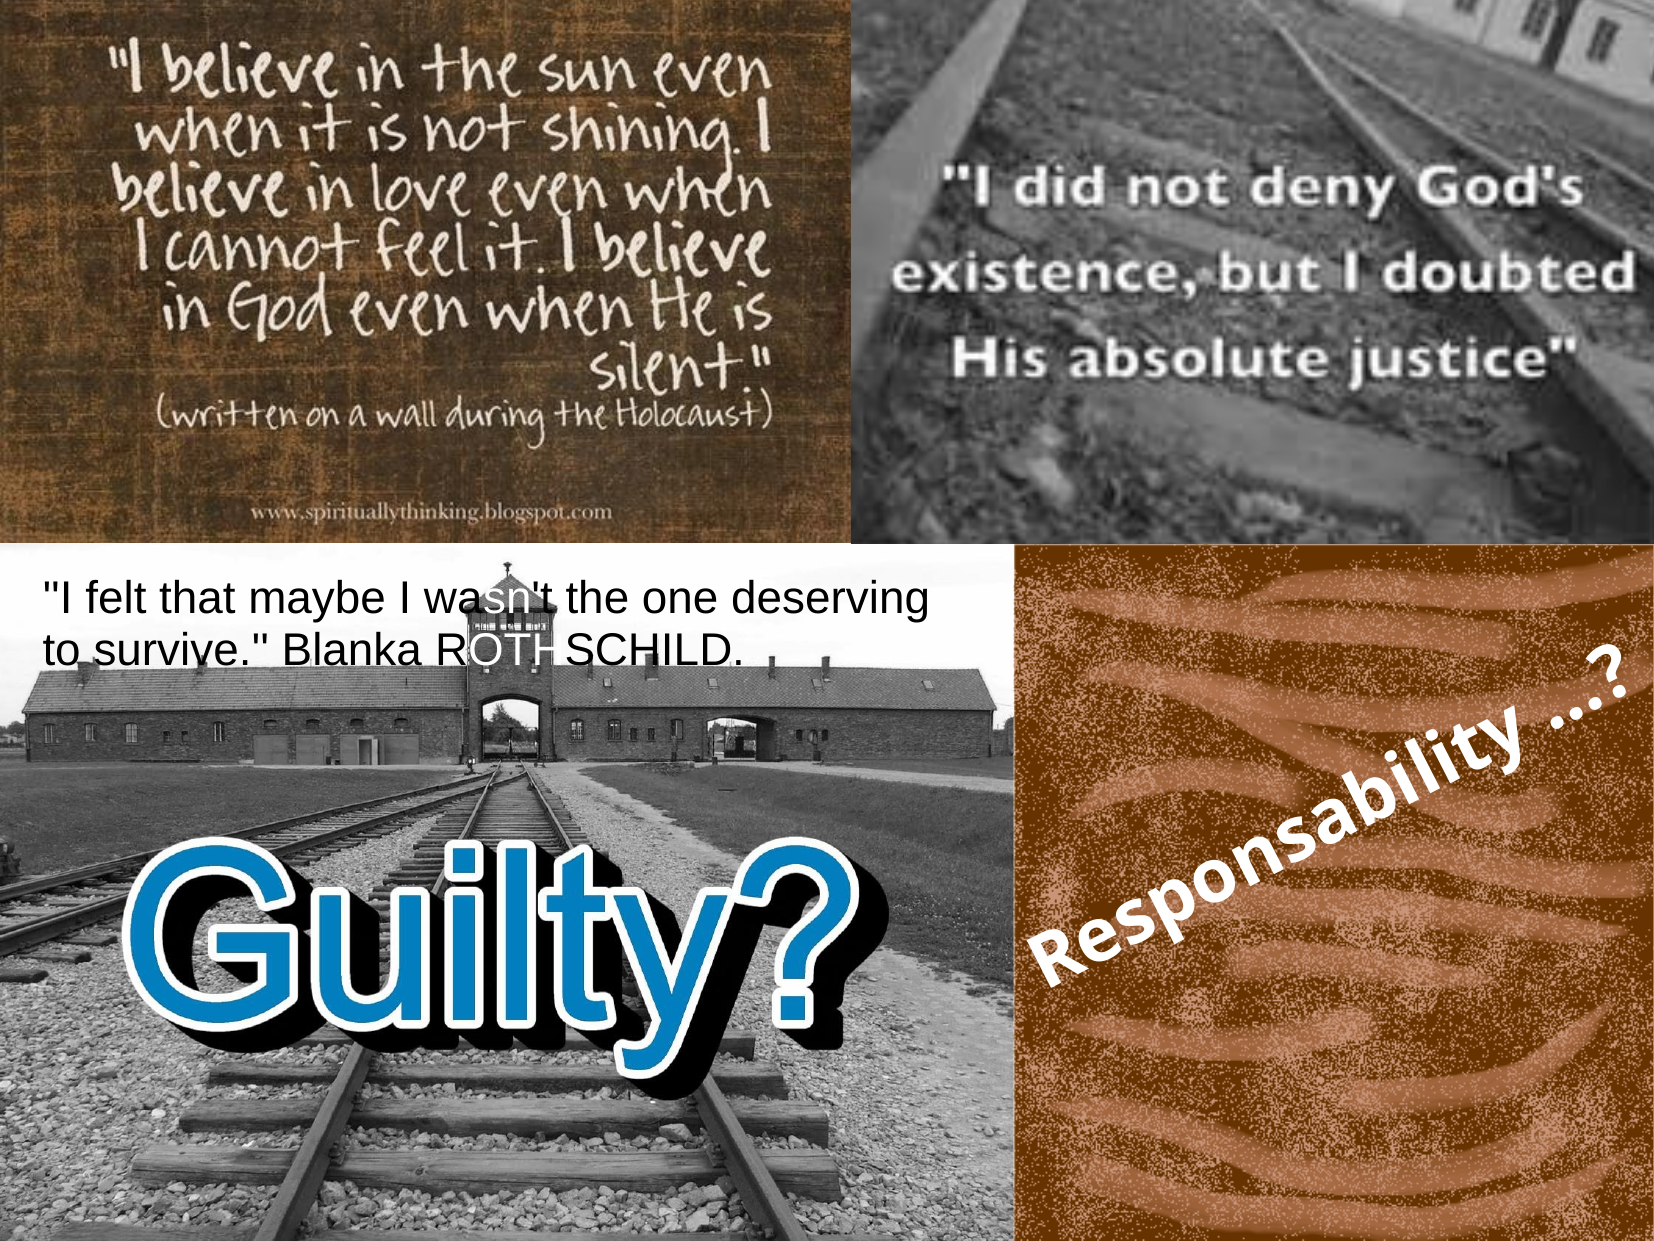

''I felt that maybe I wasn't the one deserving to survive.'' Blanka ROTHSCHILD.
Responsability ...?